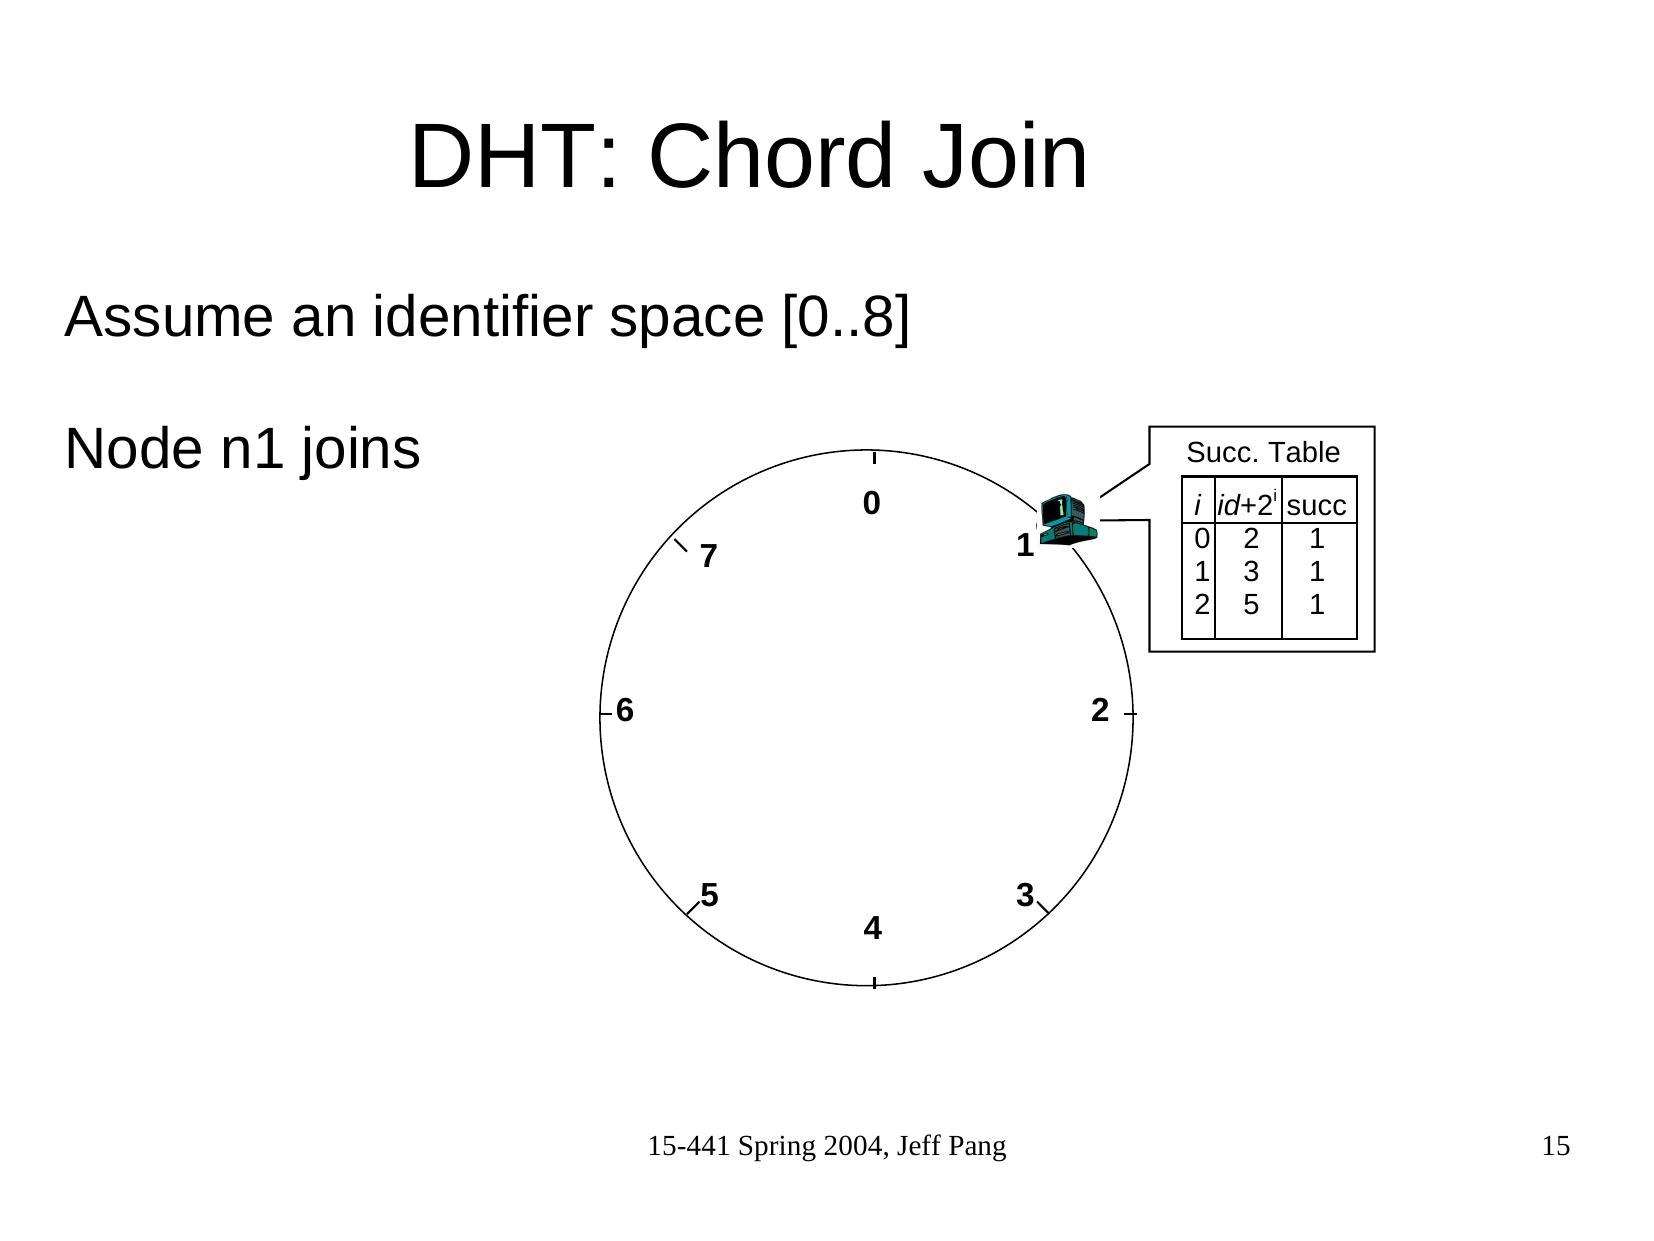

# DHT: Chord Join
Assume an identifier space [0..8]
Node n1 joins
Succ. Table
0
i id+2i succ
0 2 1
1 3 1
2 5 1
1
7
6
2
5
3
4
15-441 Spring 2004, Jeff Pang
15